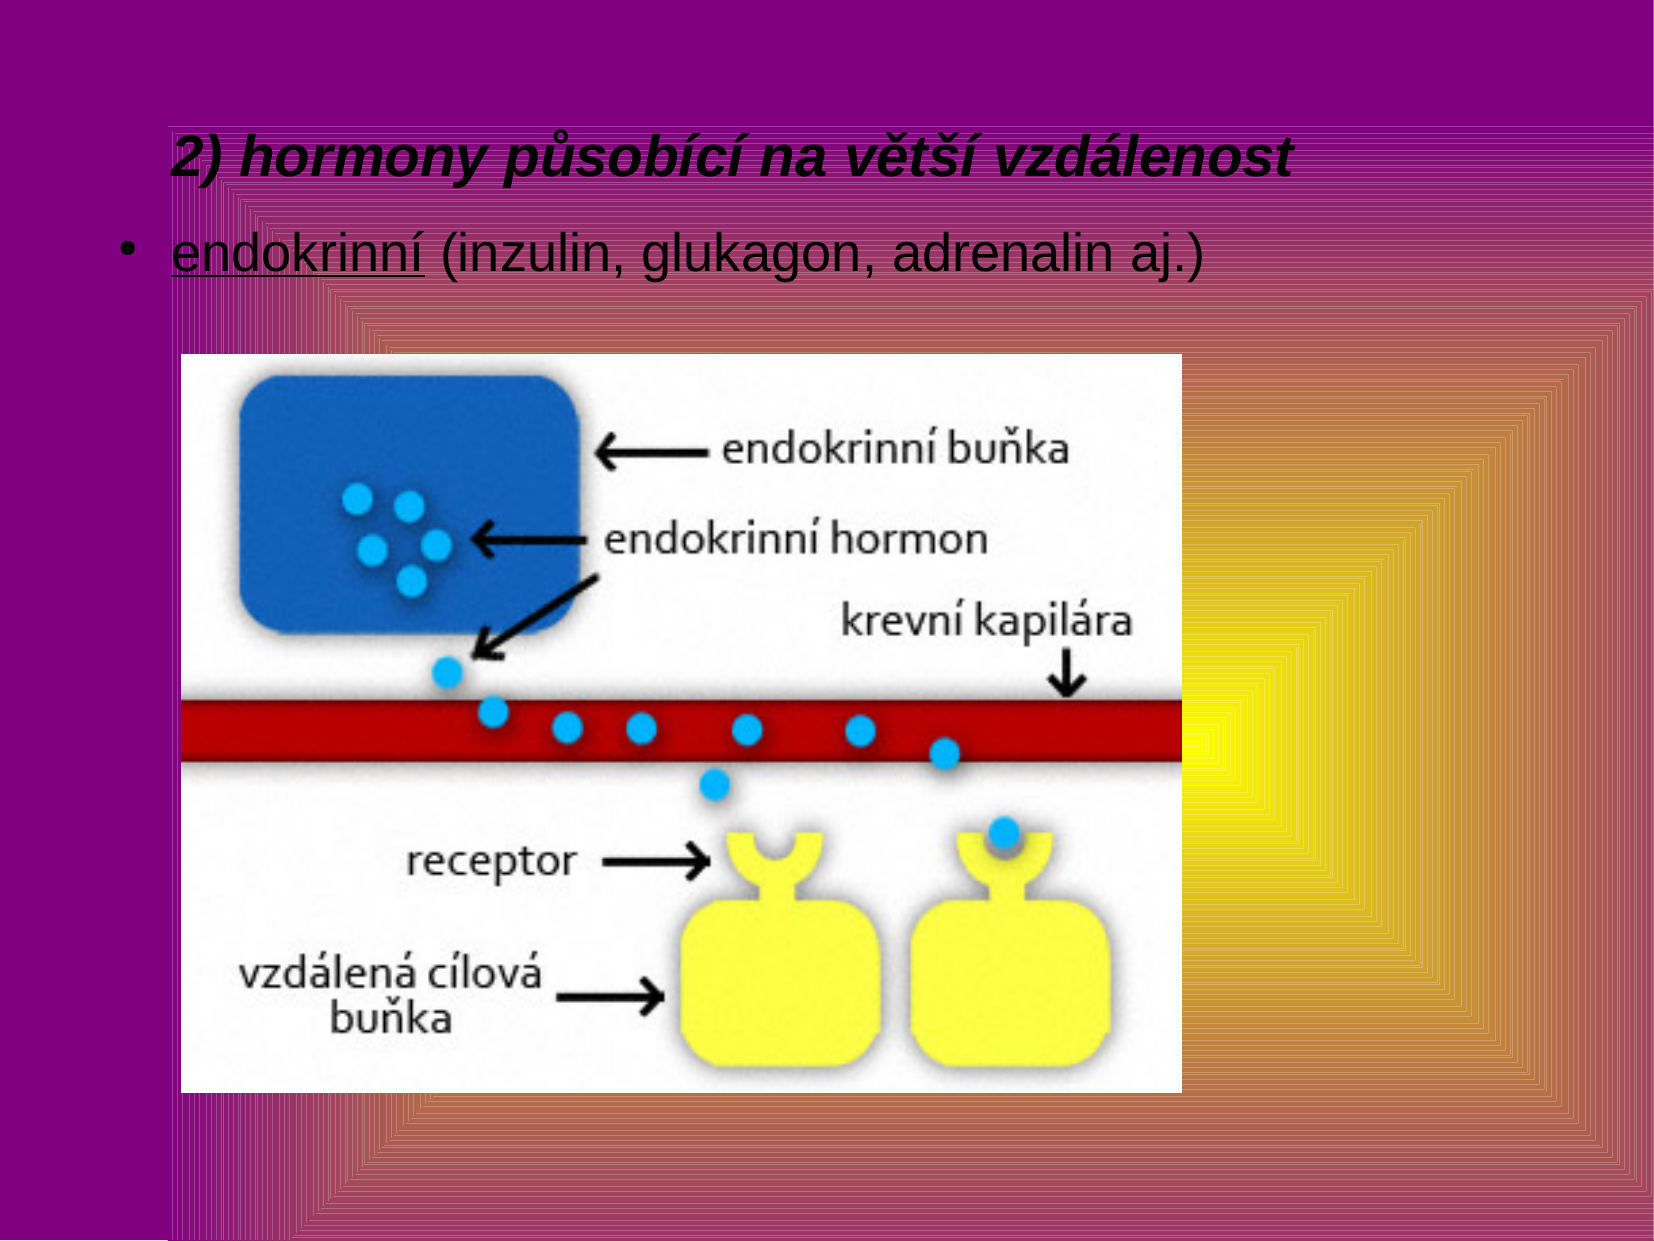

# 2) hormony působící na větší vzdálenost
endokrinní (inzulin, glukagon, adrenalin aj.)